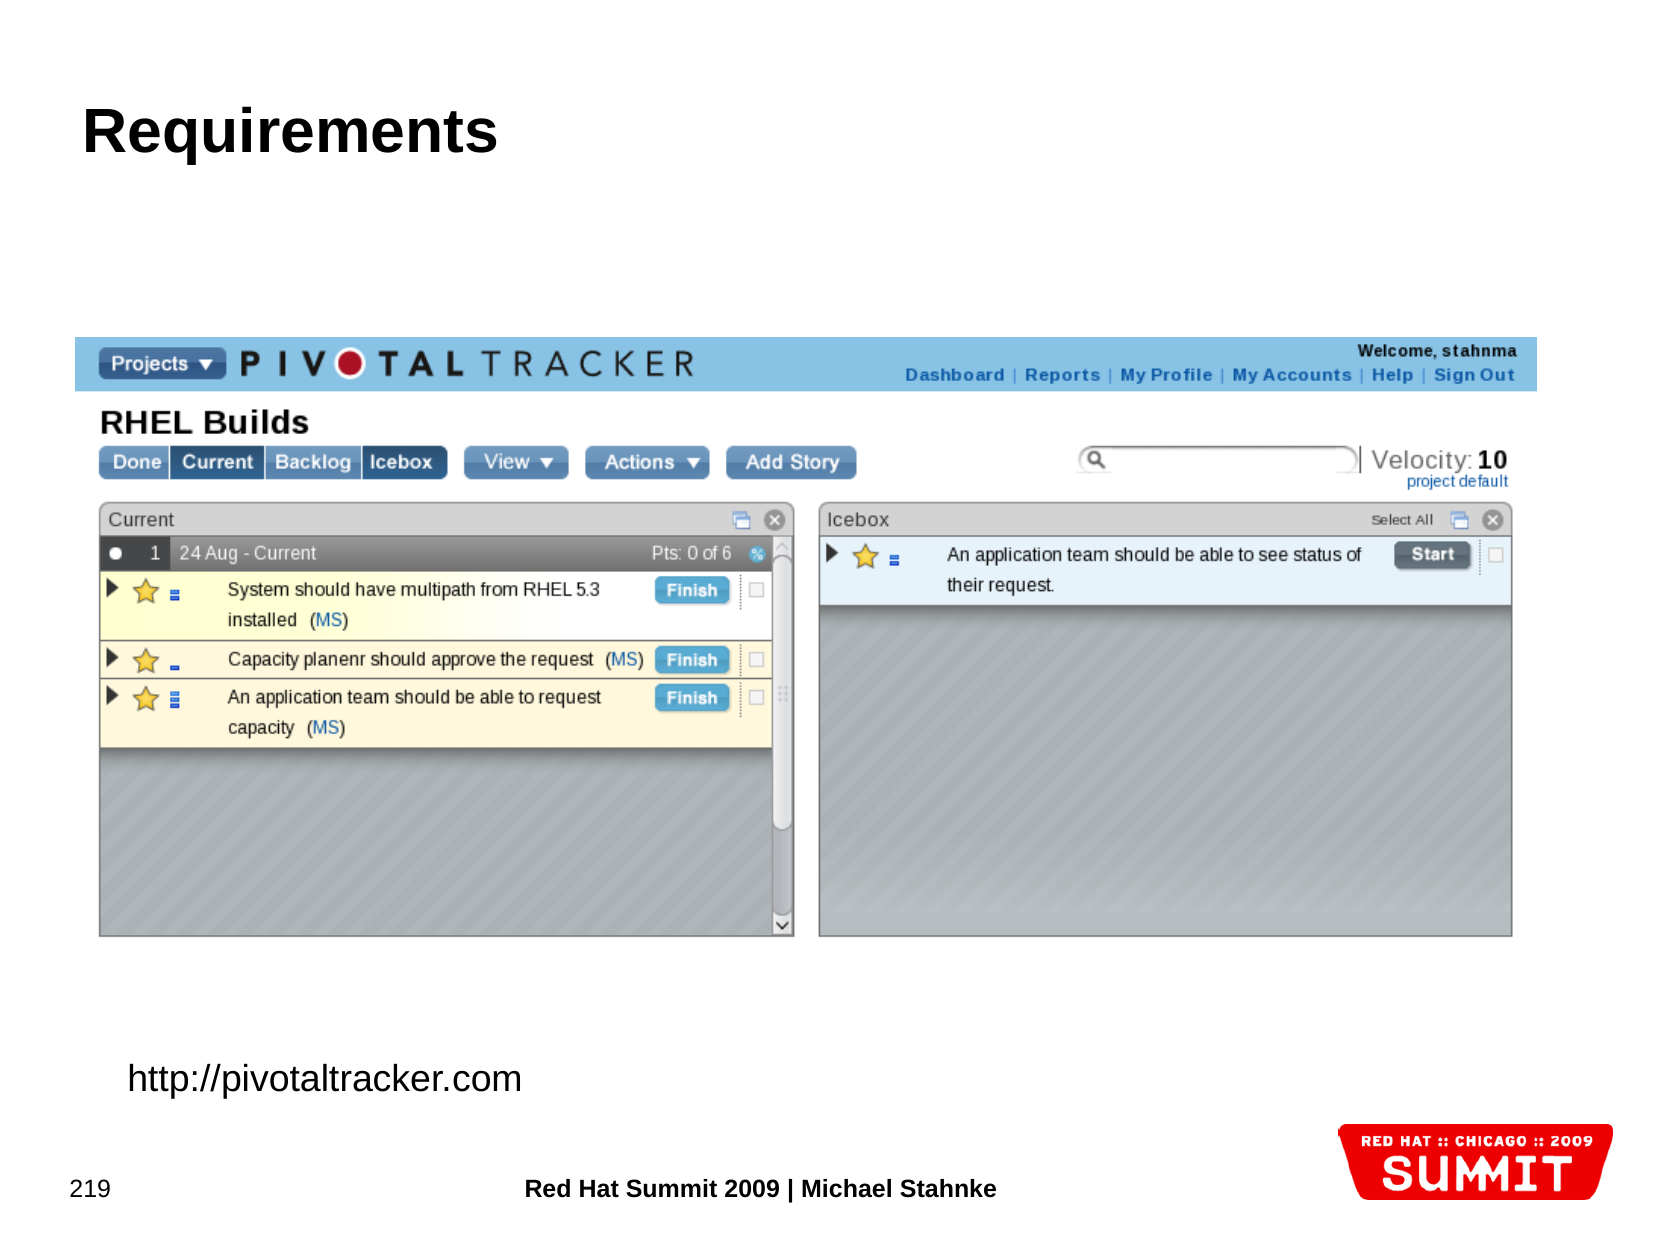

# Requirements
Use a tracker,
http://www.pivotaltracker.com
http://pivotaltracker.com